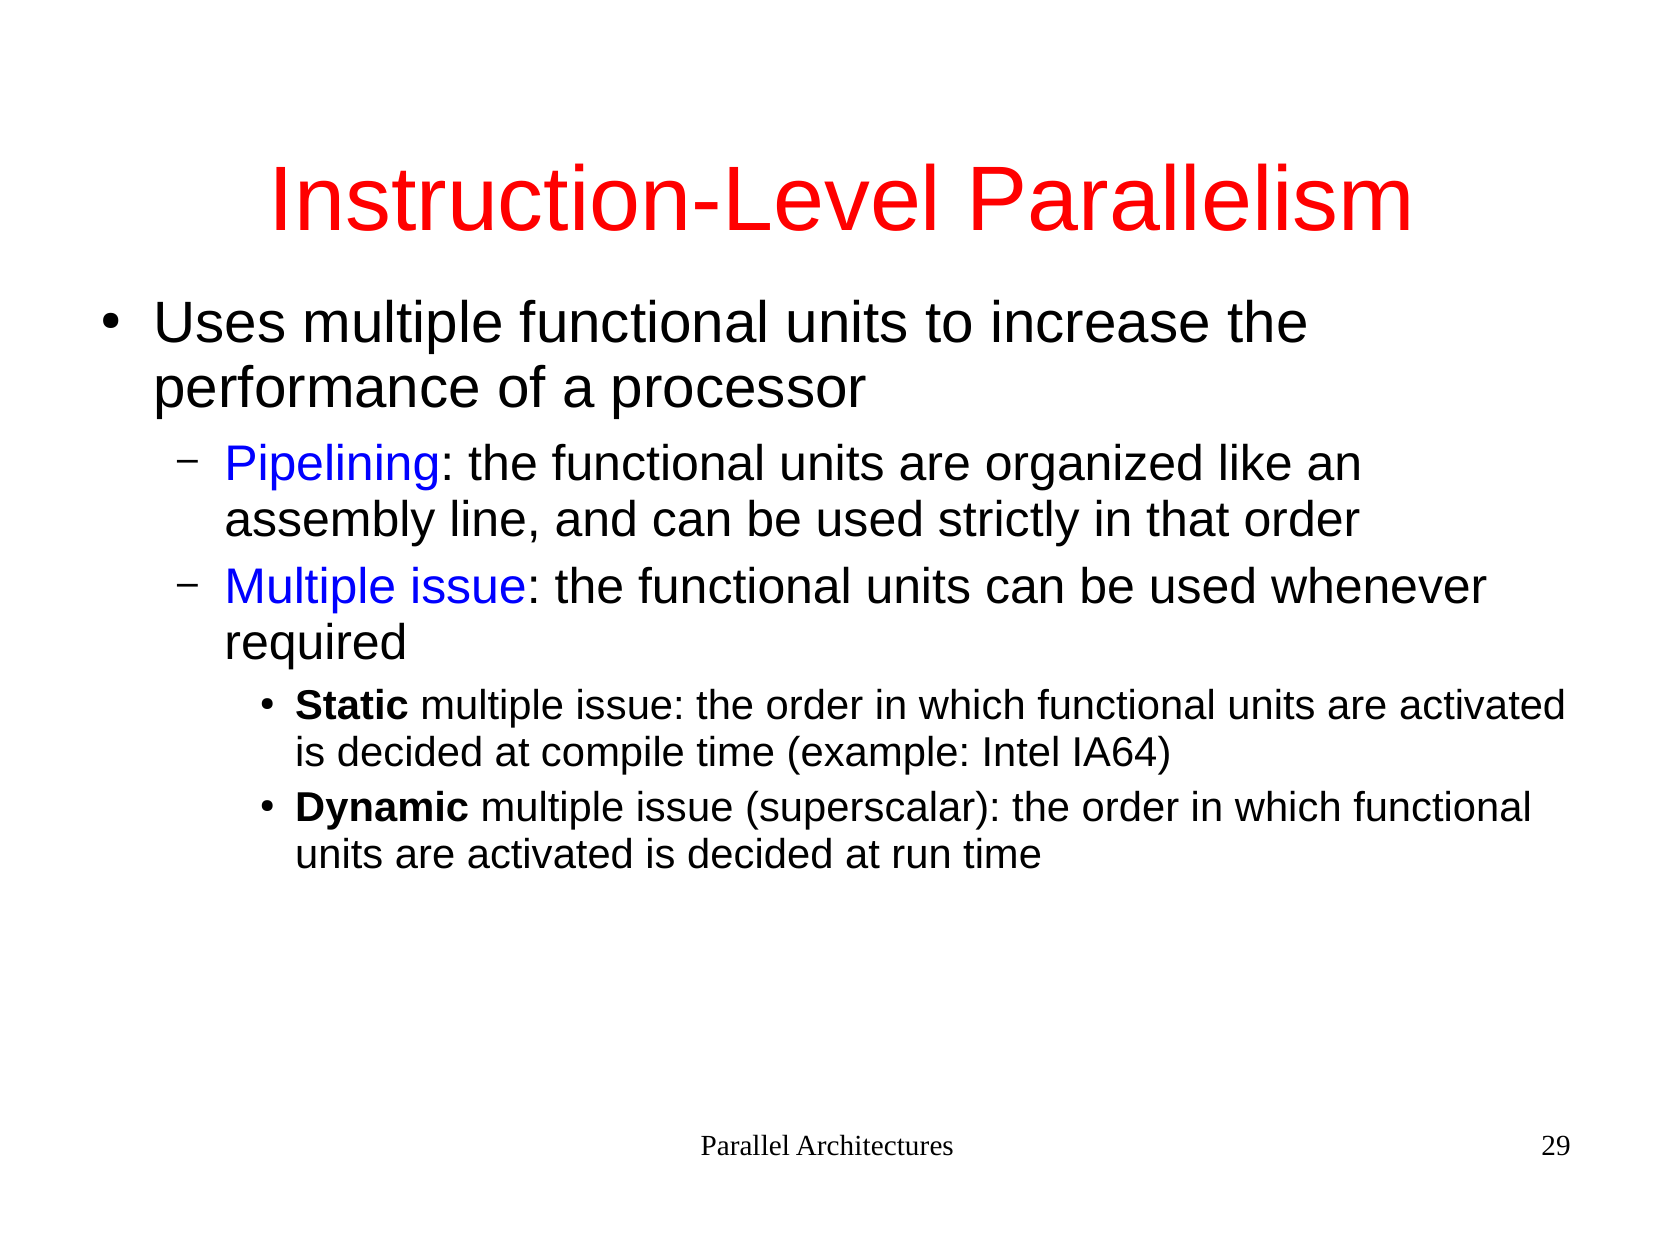

# Instruction-Level Parallelism
Uses multiple functional units to increase the performance of a processor
Pipelining: the functional units are organized like an assembly line, and can be used strictly in that order
Multiple issue: the functional units can be used whenever required
Static multiple issue: the order in which functional units are activated is decided at compile time (example: Intel IA64)
Dynamic multiple issue (superscalar): the order in which functional units are activated is decided at run time
Parallel Architectures
29